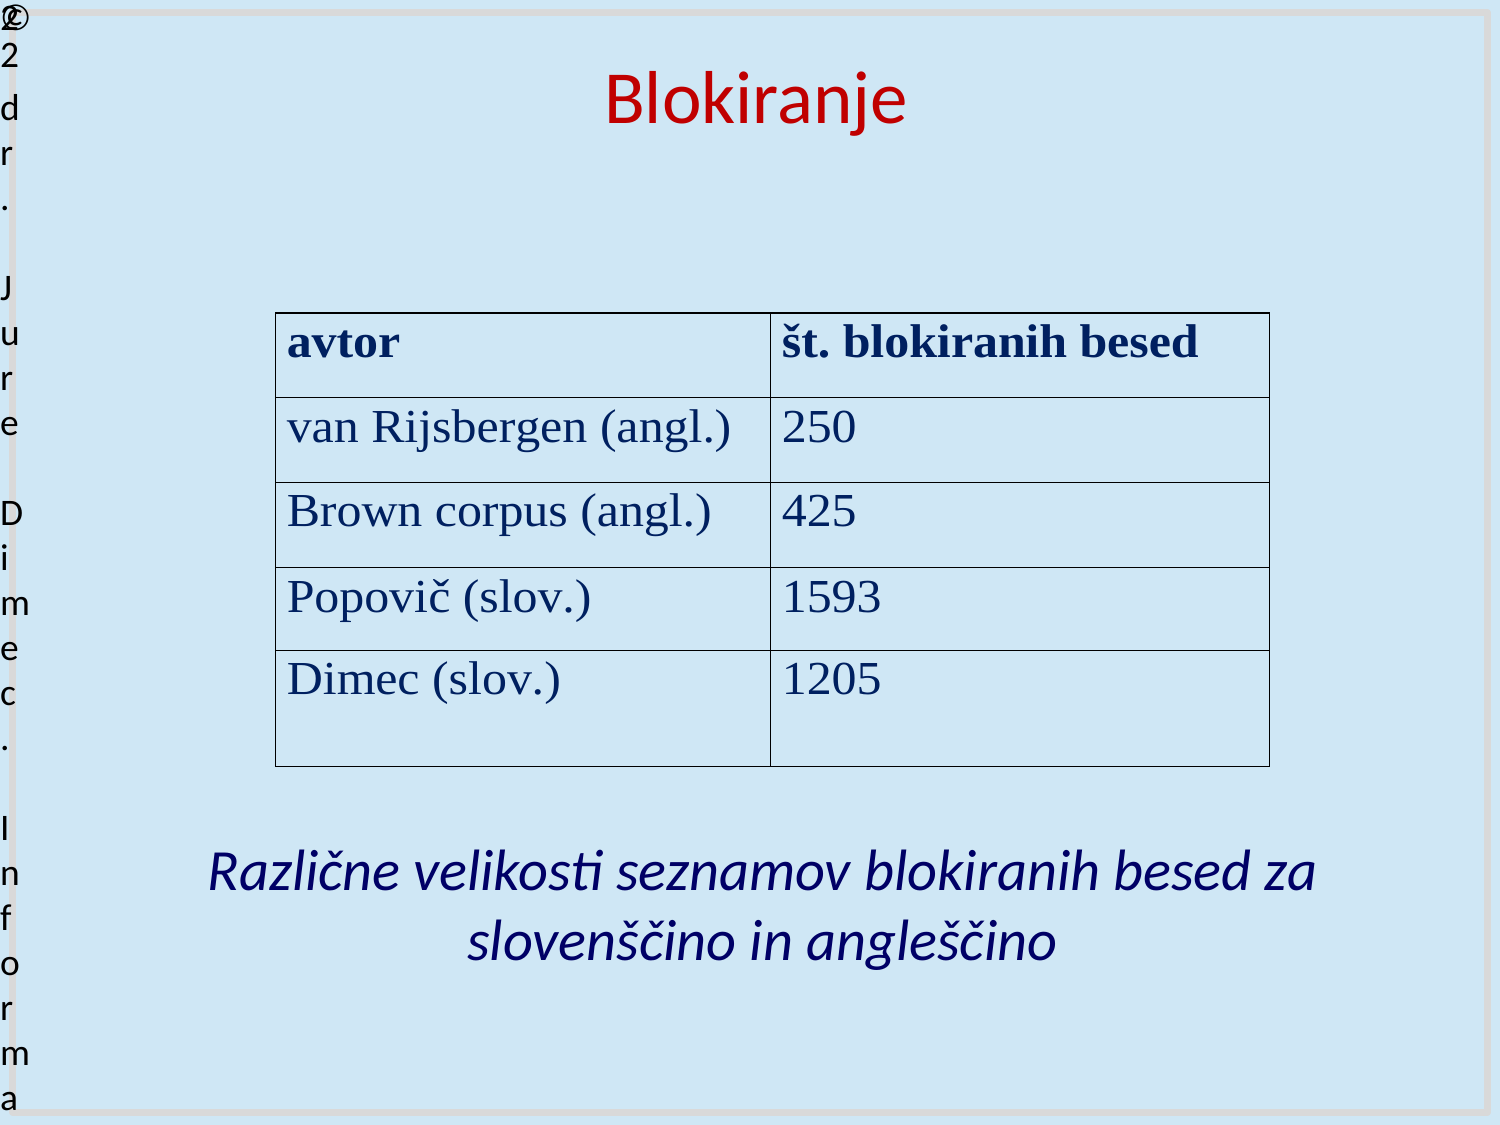

© dr. Jure Dimec. Informacijski viri na Internetu (2012 / 13). Avtomatsko indeksiranje 1.
# Blokiranje
Različne velikosti seznamov blokiranih besed za slovenščino in angleščino